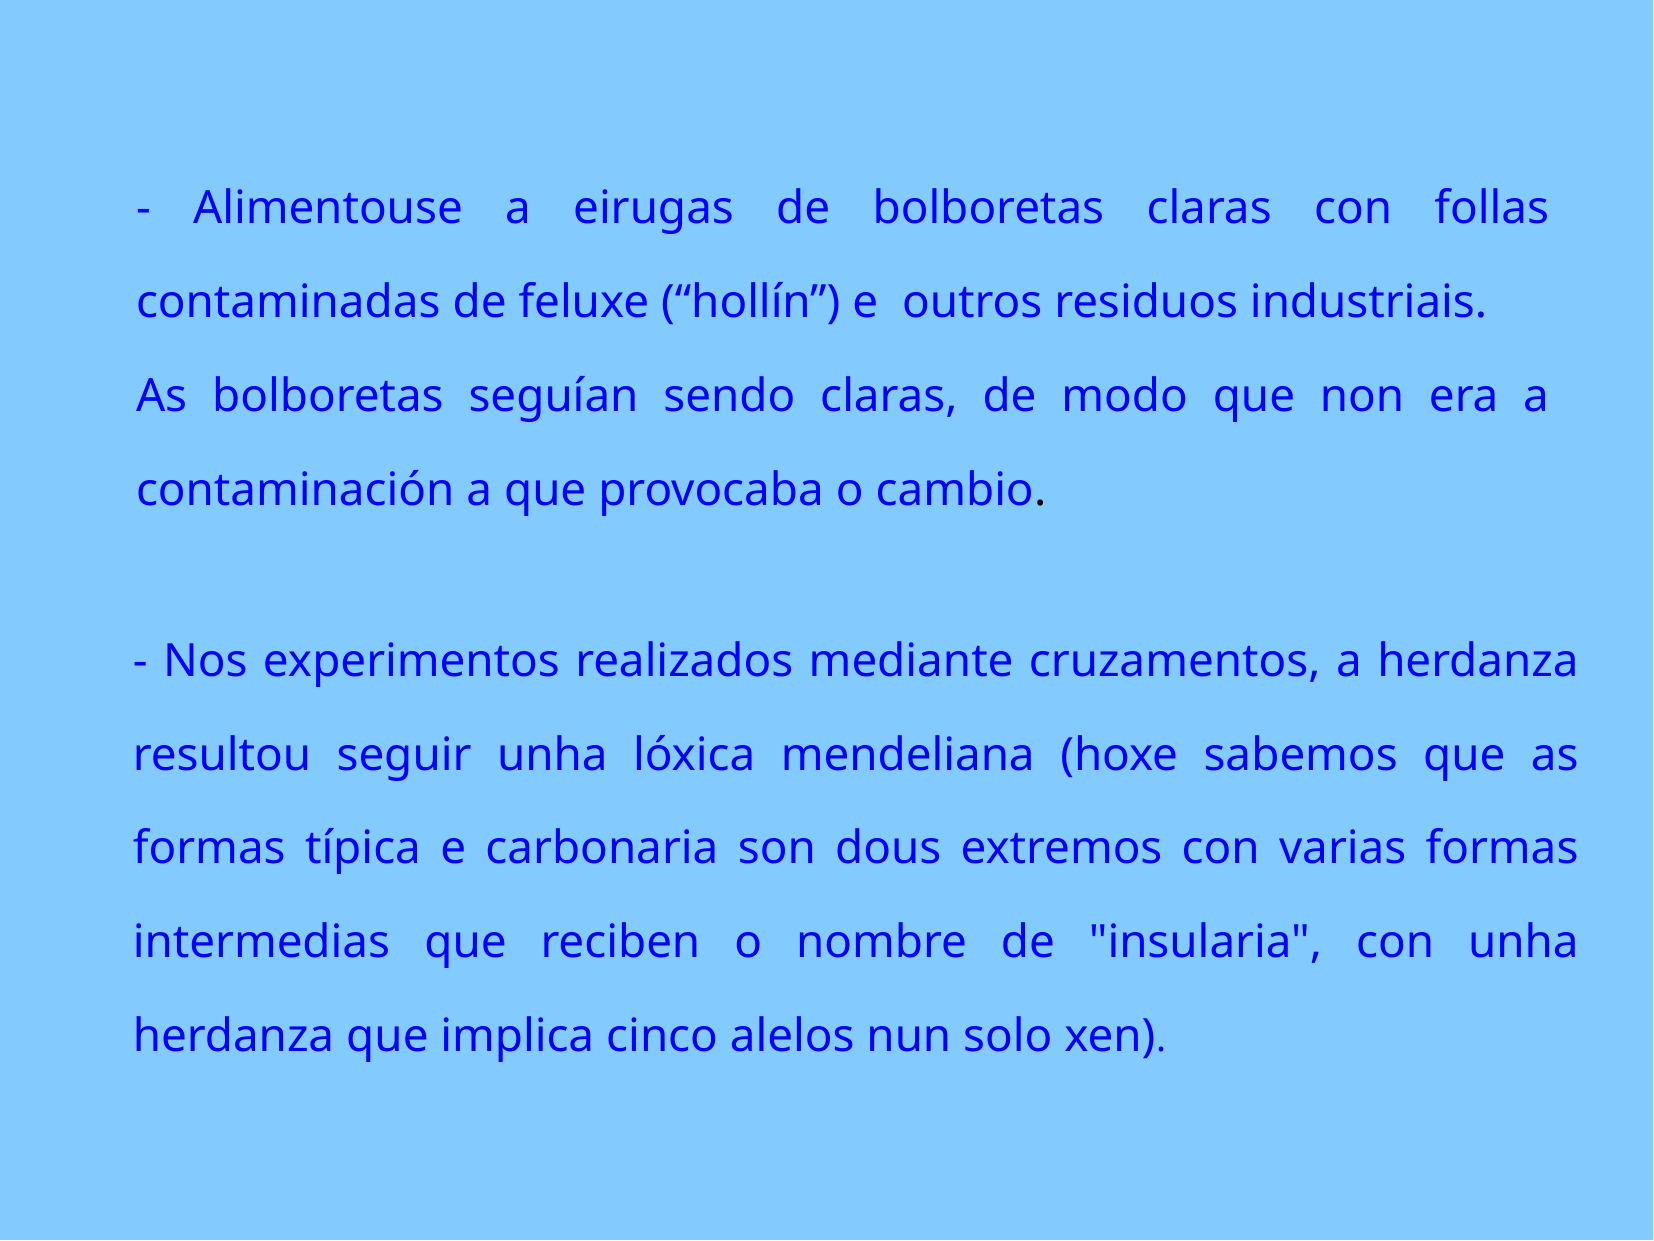

- Alimentouse a eirugas de bolboretas claras con follas contaminadas de feluxe (“hollín”) e outros residuos industriais.
As bolboretas seguían sendo claras, de modo que non era a contaminación a que provocaba o cambio.
- Nos experimentos realizados mediante cruzamentos, a herdanza resultou seguir unha lóxica mendeliana (hoxe sabemos que as formas típica e carbonaria son dous extremos con varias formas intermedias que reciben o nombre de "insularia", con unha herdanza que implica cinco alelos nun solo xen).